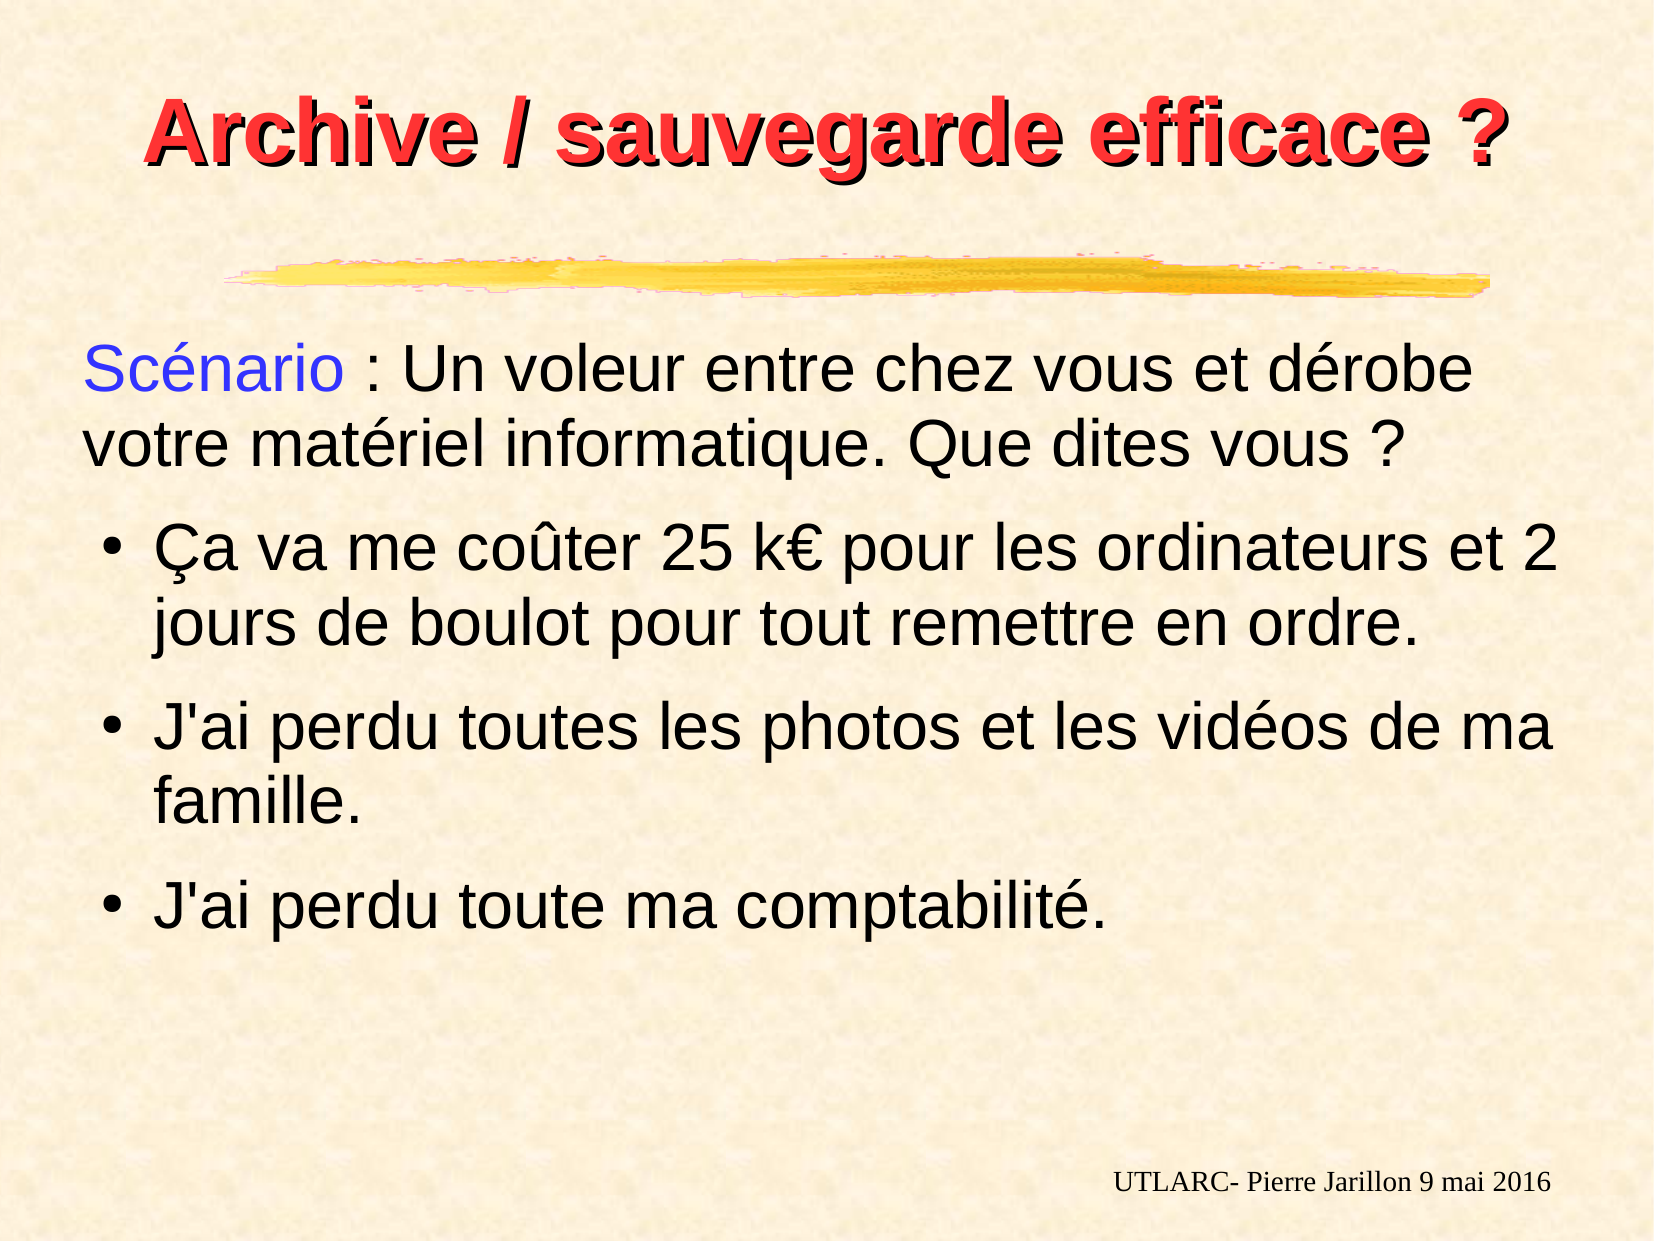

# Archive / sauvegarde efficace ?
Scénario : Un voleur entre chez vous et dérobe votre matériel informatique. Que dites vous ?
Ça va me coûter 25 k€ pour les ordinateurs et 2 jours de boulot pour tout remettre en ordre.
J'ai perdu toutes les photos et les vidéos de ma famille.
J'ai perdu toute ma comptabilité.
UTLARC- Pierre Jarillon 9 mai 2016